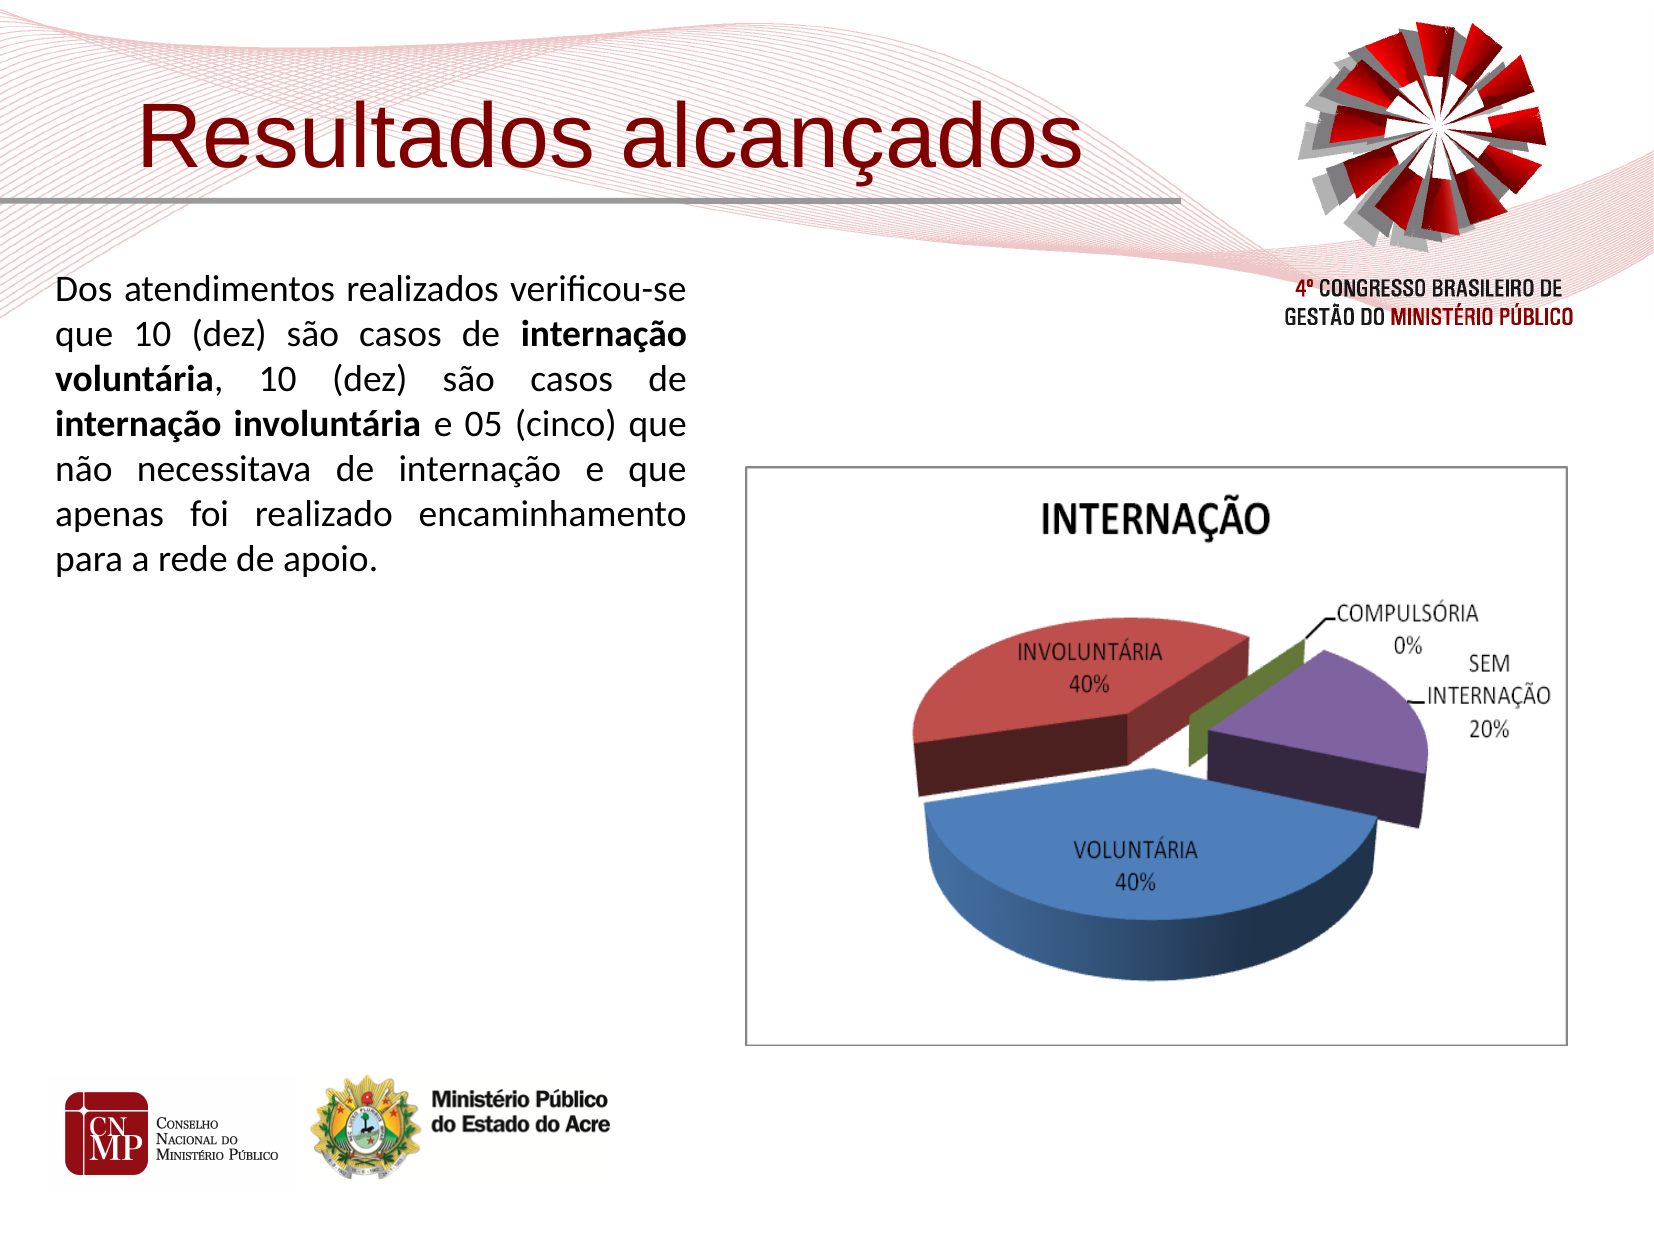

Resultados alcançados
Dos atendimentos realizados verificou-se que 10 (dez) são casos de internação voluntária, 10 (dez) são casos de internação involuntária e 05 (cinco) que não necessitava de internação e que apenas foi realizado encaminhamento para a rede de apoio.